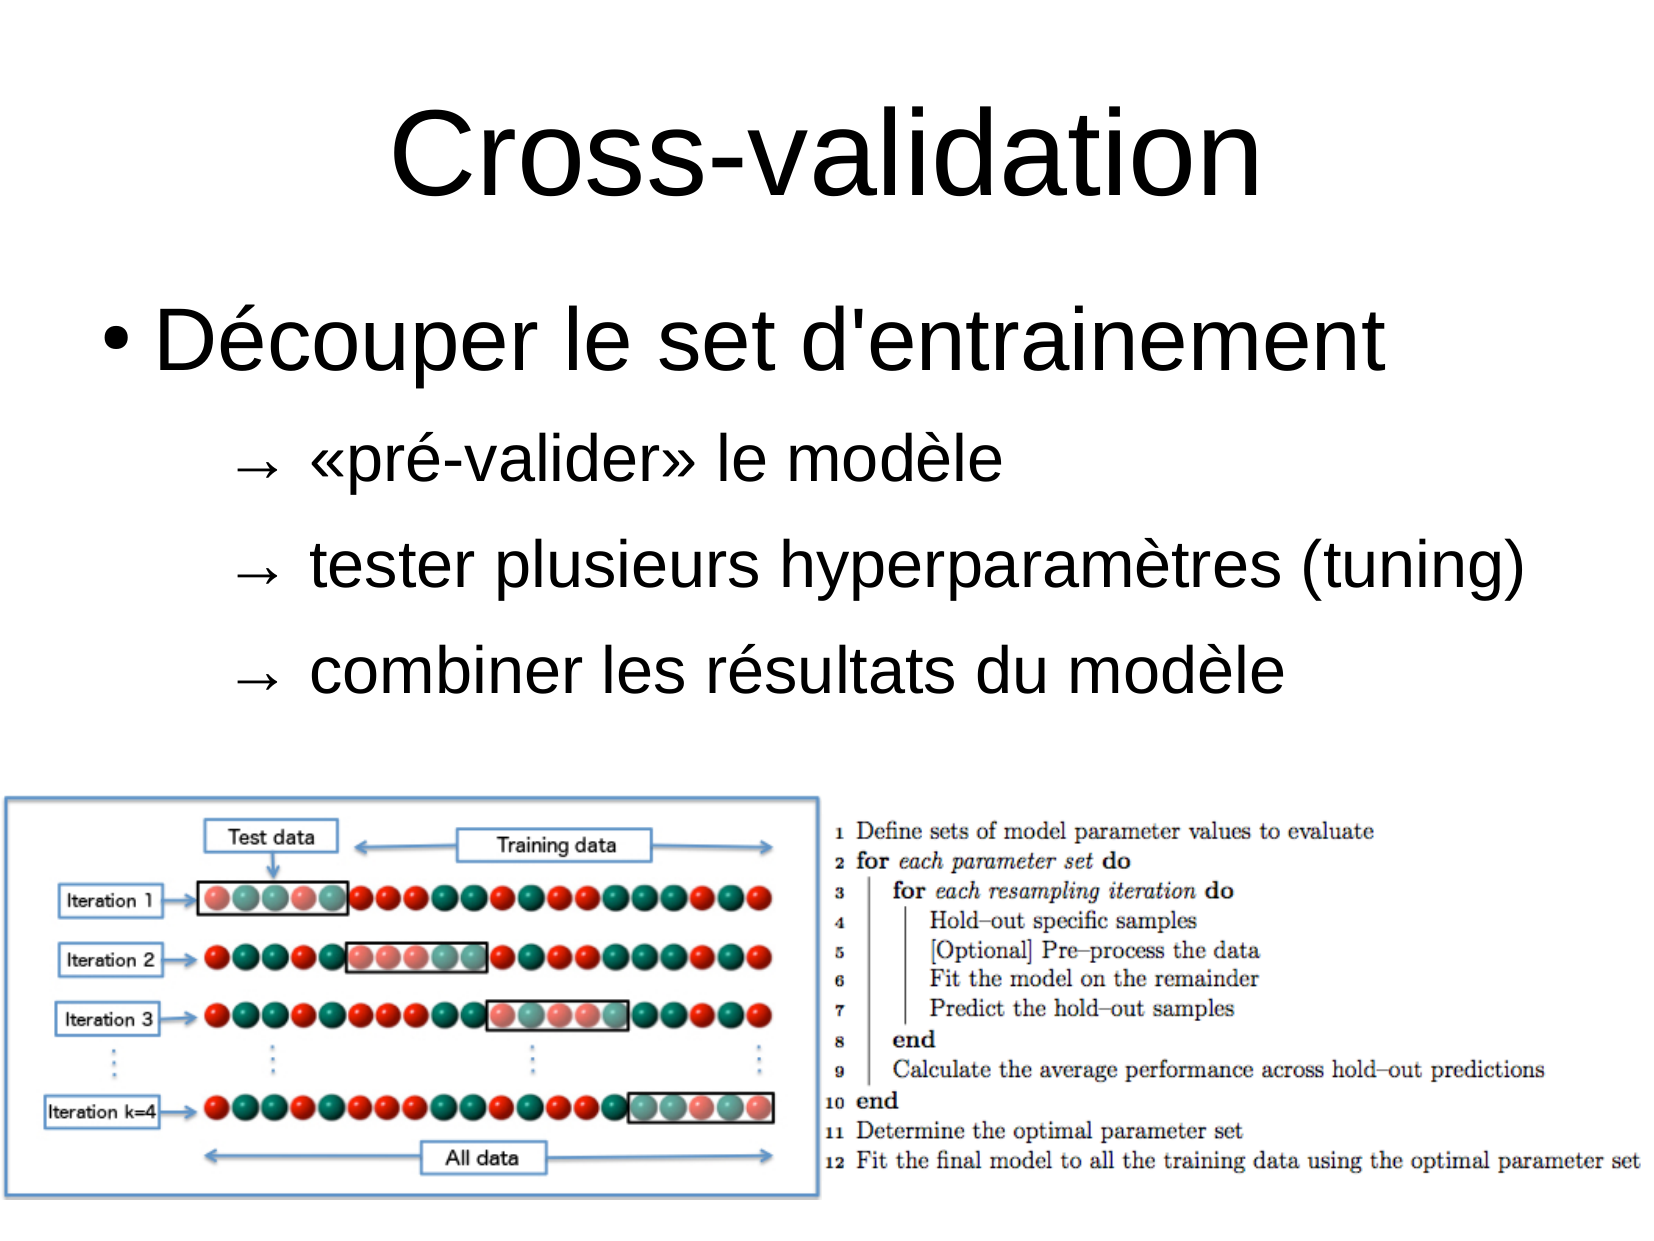

# Cross-validation
Découper le set d'entrainement
→ «pré-valider» le modèle
→ tester plusieurs hyperparamètres (tuning)
→ combiner les résultats du modèle